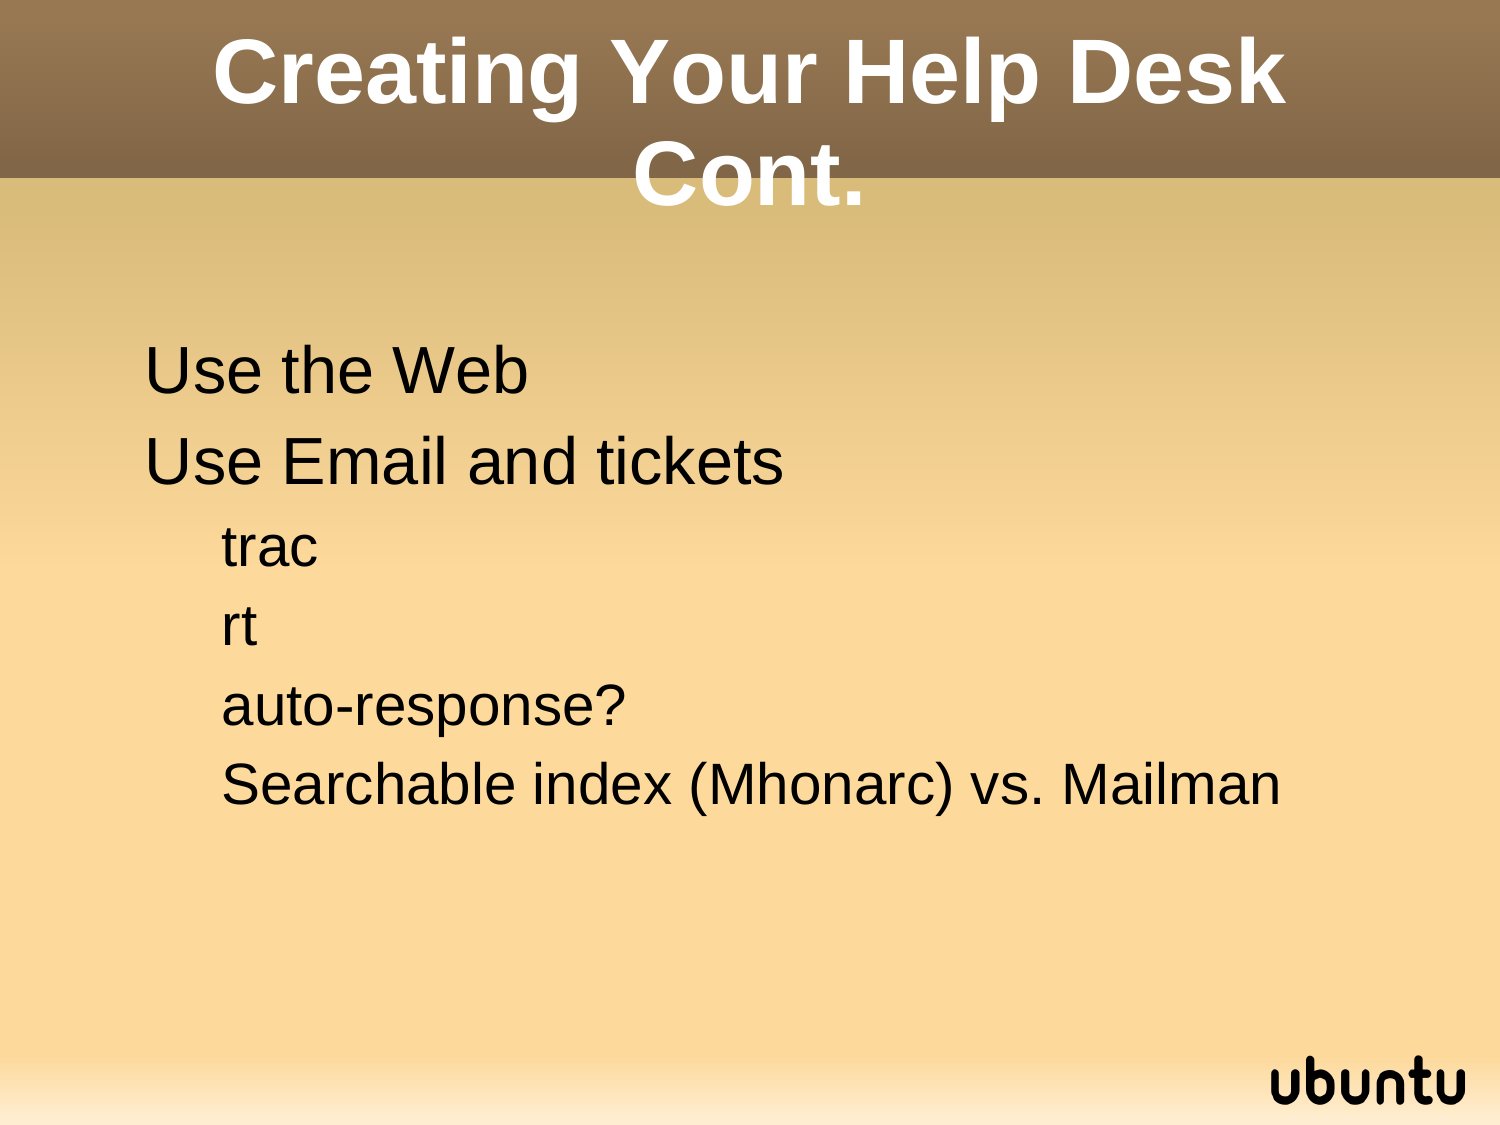

# Creating Your Help Desk Cont.
Use the Web
Use Email and tickets
trac
rt
auto-response?
Searchable index (Mhonarc) vs. Mailman